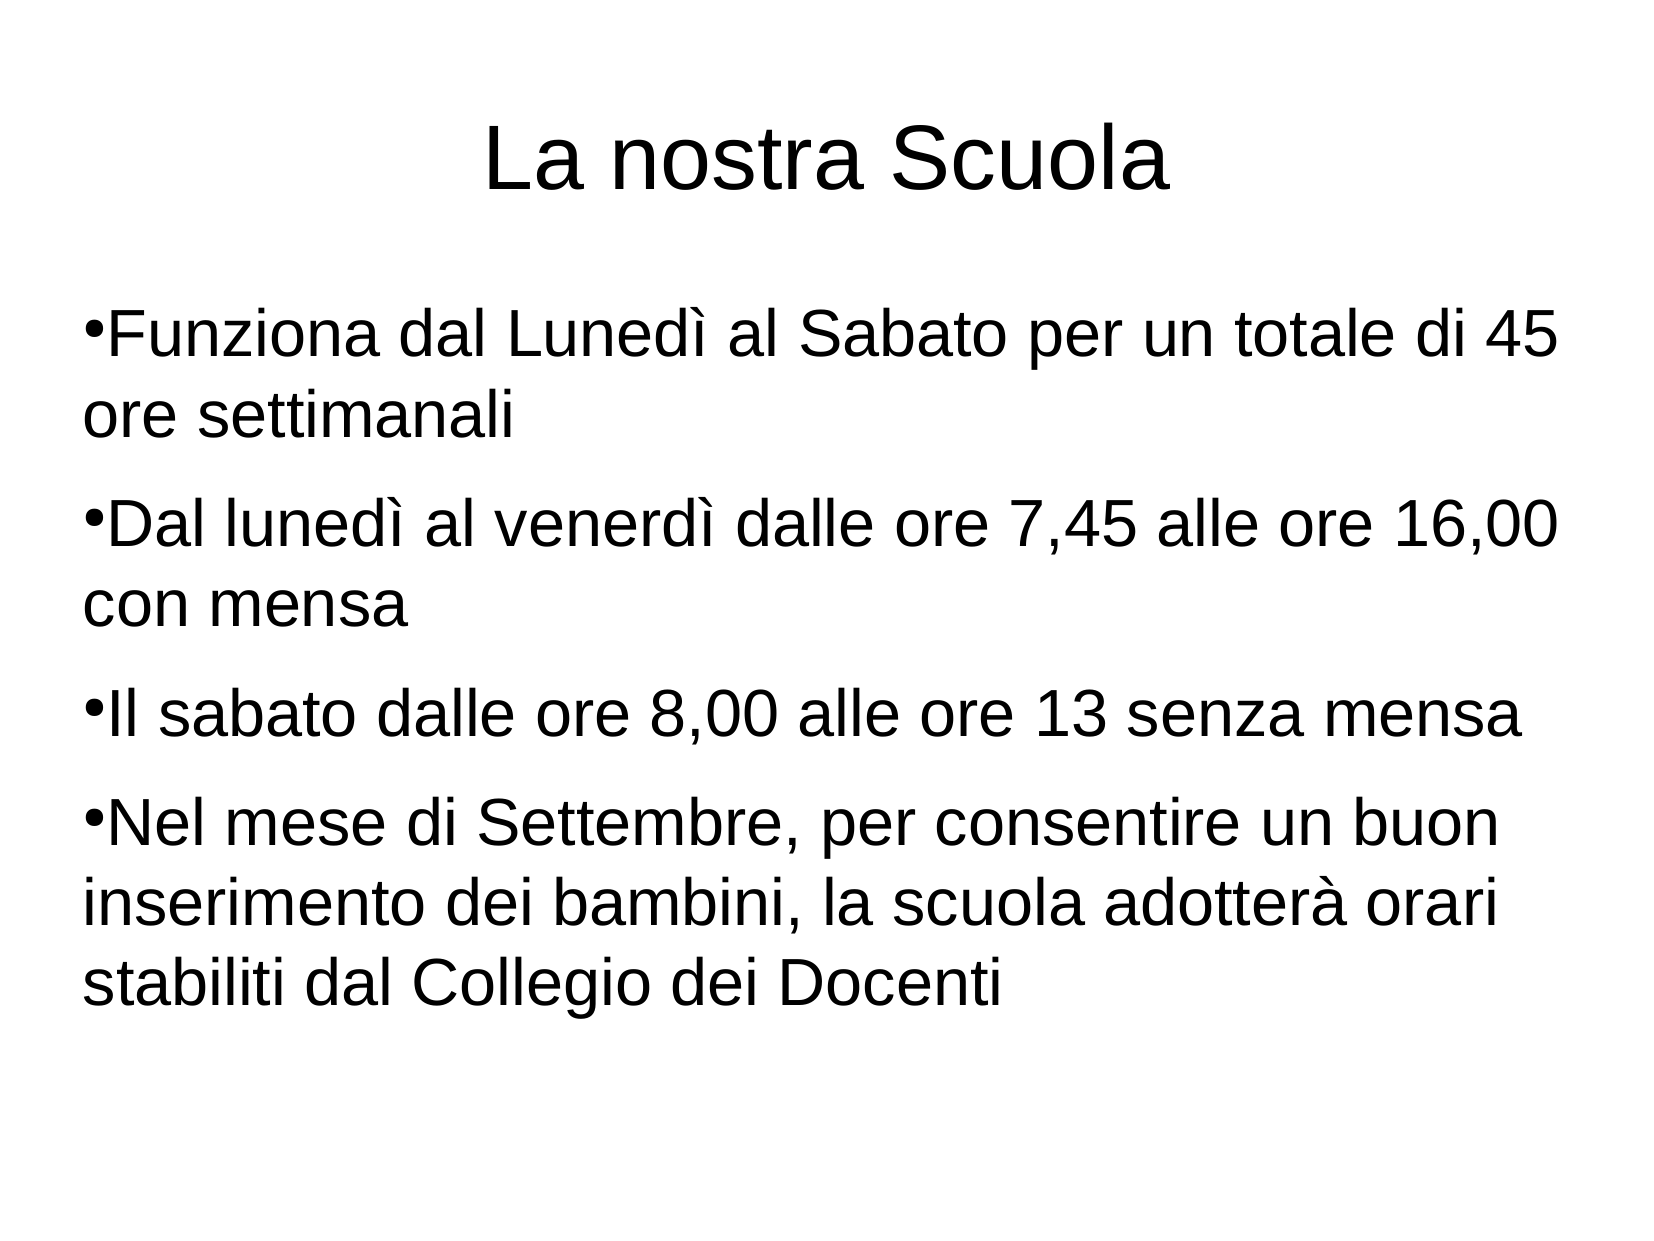

# La nostra Scuola
Funziona dal Lunedì al Sabato per un totale di 45 ore settimanali
Dal lunedì al venerdì dalle ore 7,45 alle ore 16,00 con mensa
Il sabato dalle ore 8,00 alle ore 13 senza mensa
Nel mese di Settembre, per consentire un buon inserimento dei bambini, la scuola adotterà orari stabiliti dal Collegio dei Docenti